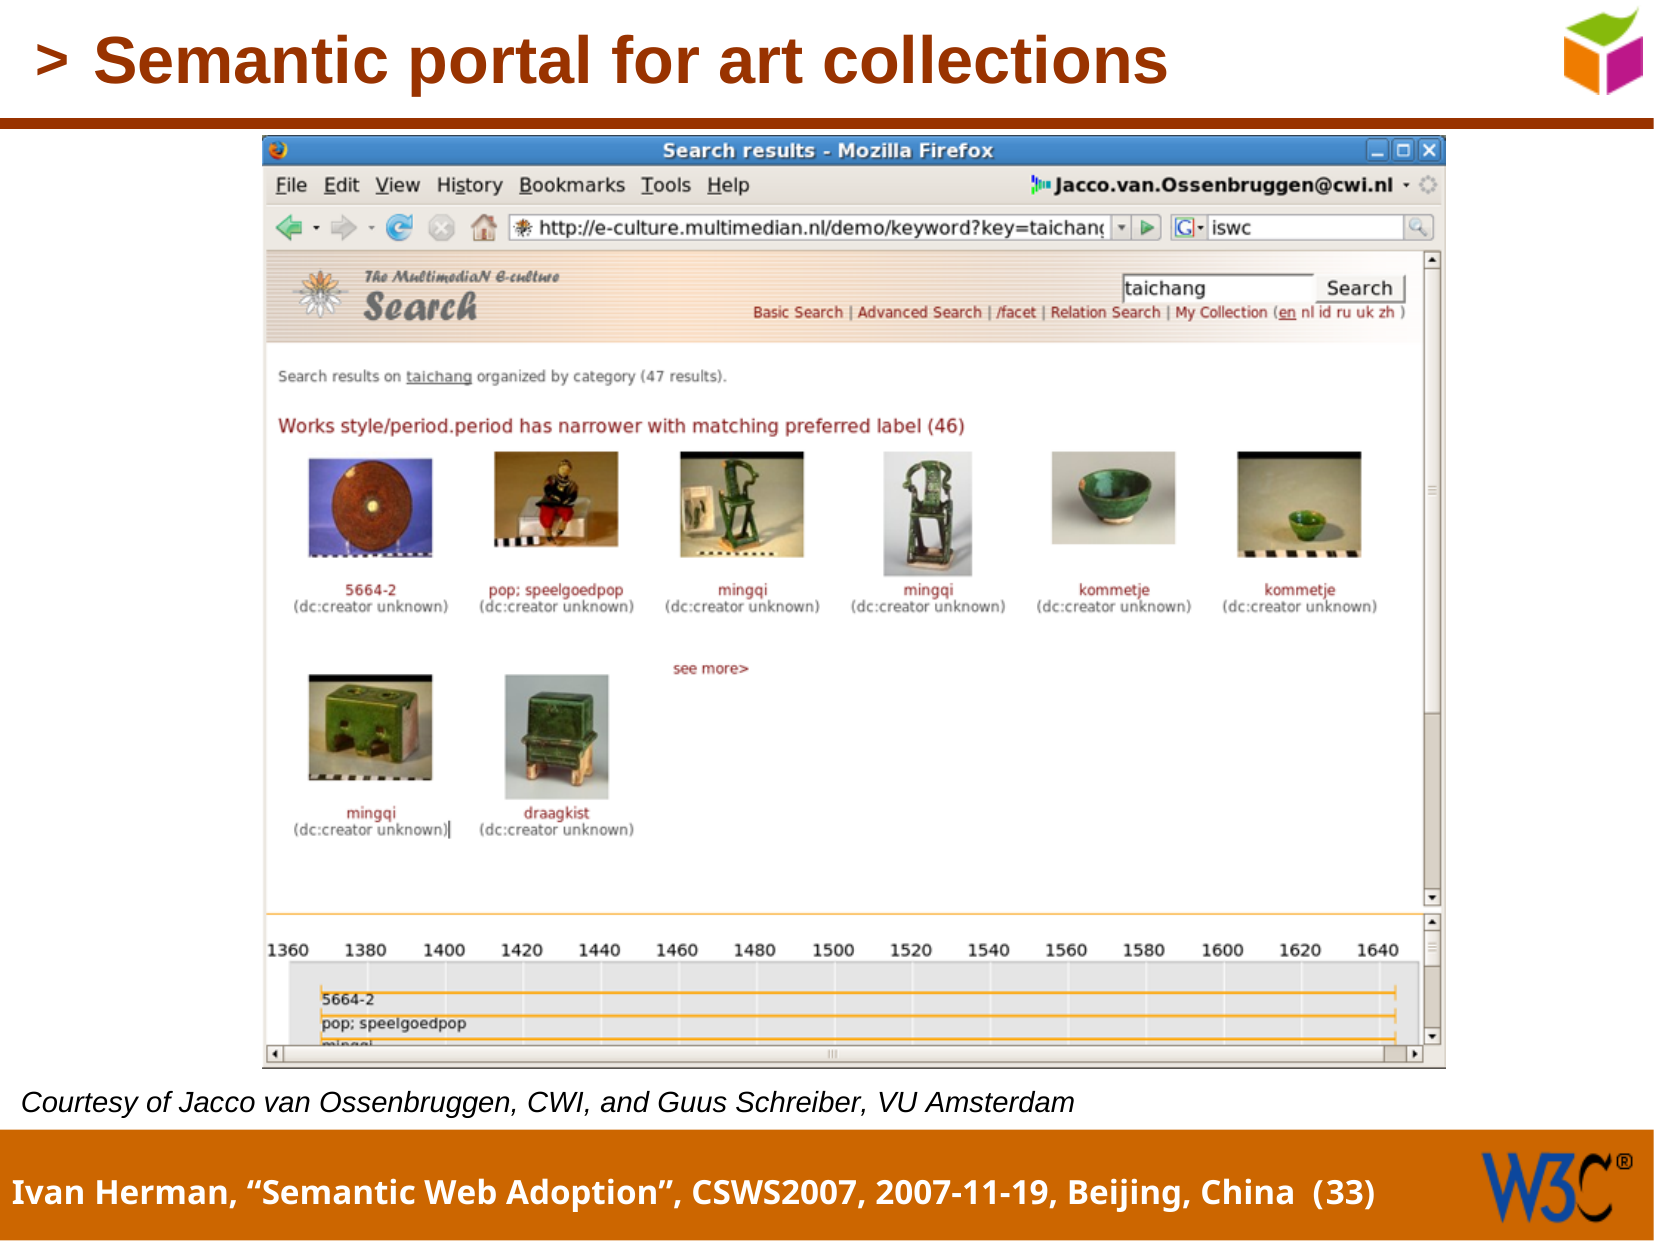

# Semantic portal for art collections
Courtesy of Jacco van Ossenbruggen, CWI, and Guus Schreiber, VU Amsterdam